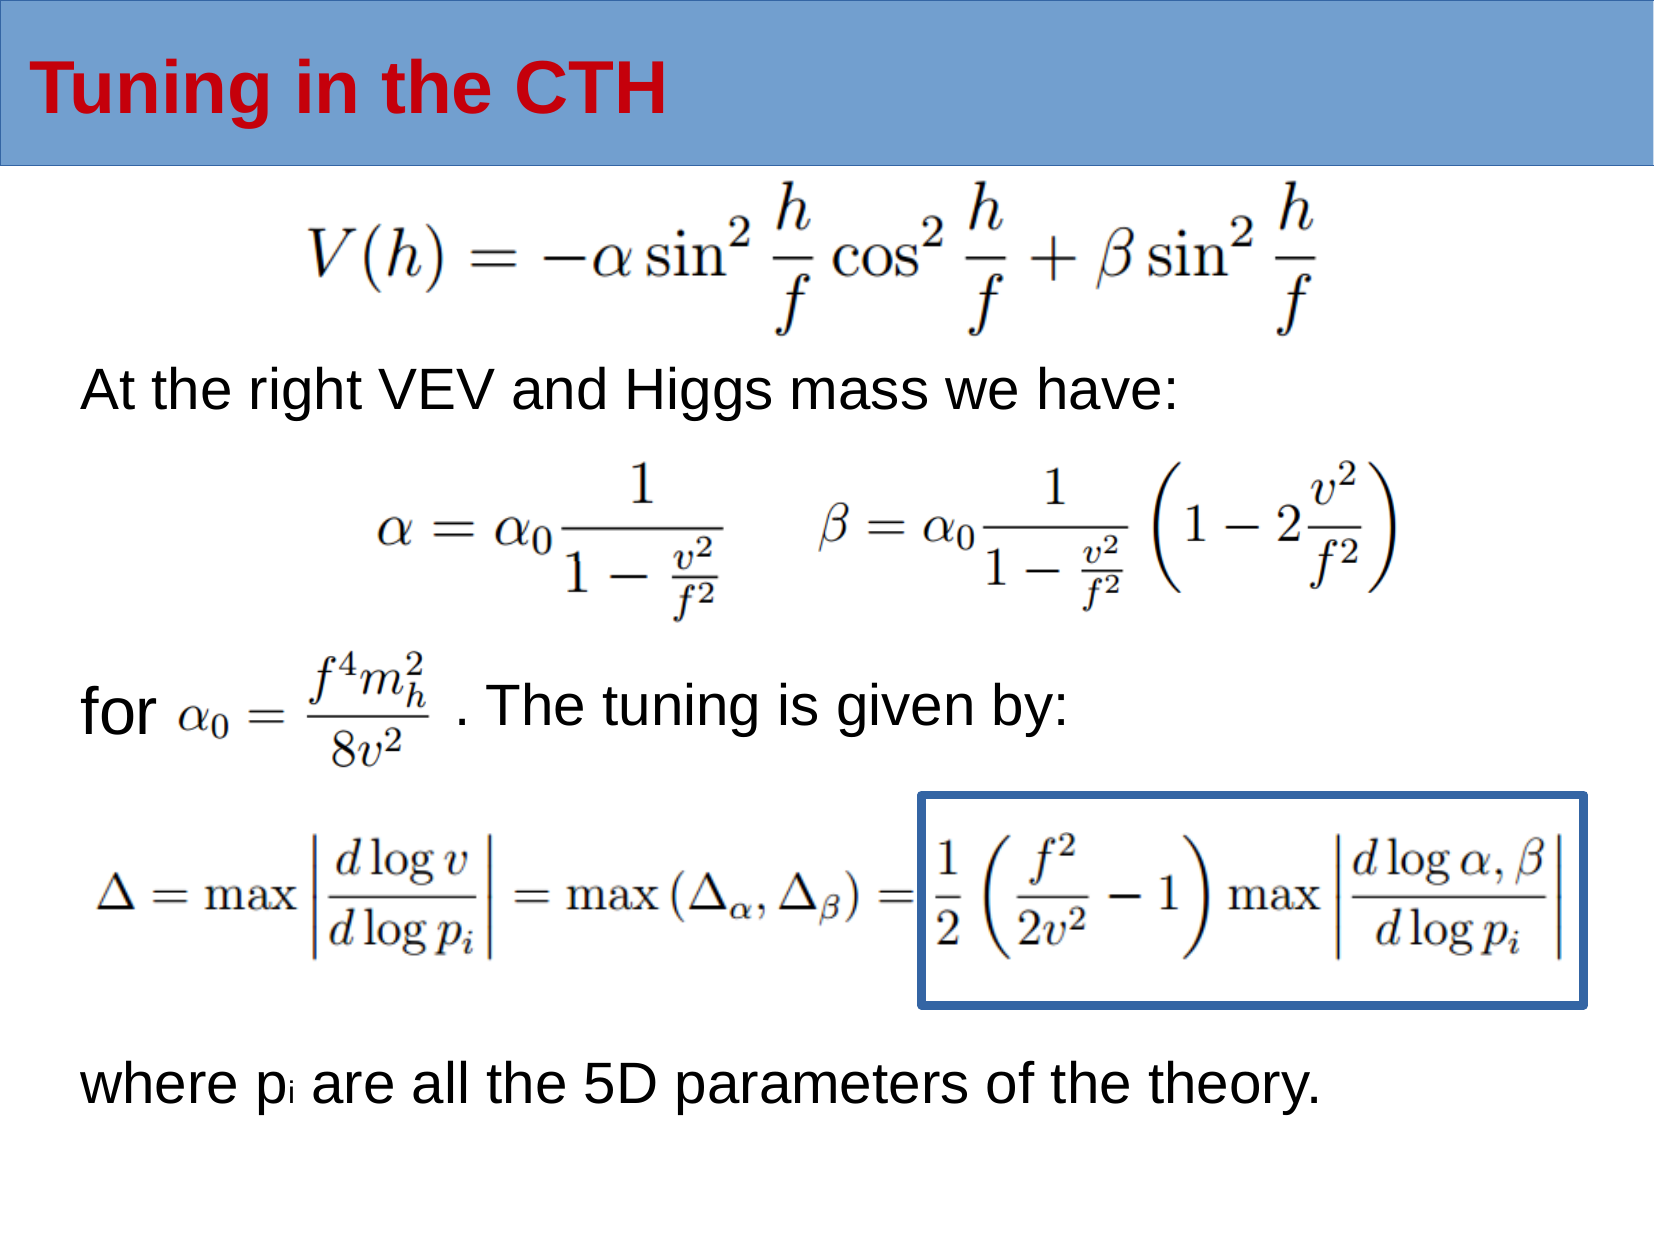

# Tuning in the CTH
At the right VEV and Higgs mass we have:
 . The tuning is given by:
where pi are all the 5D parameters of the theory.
for